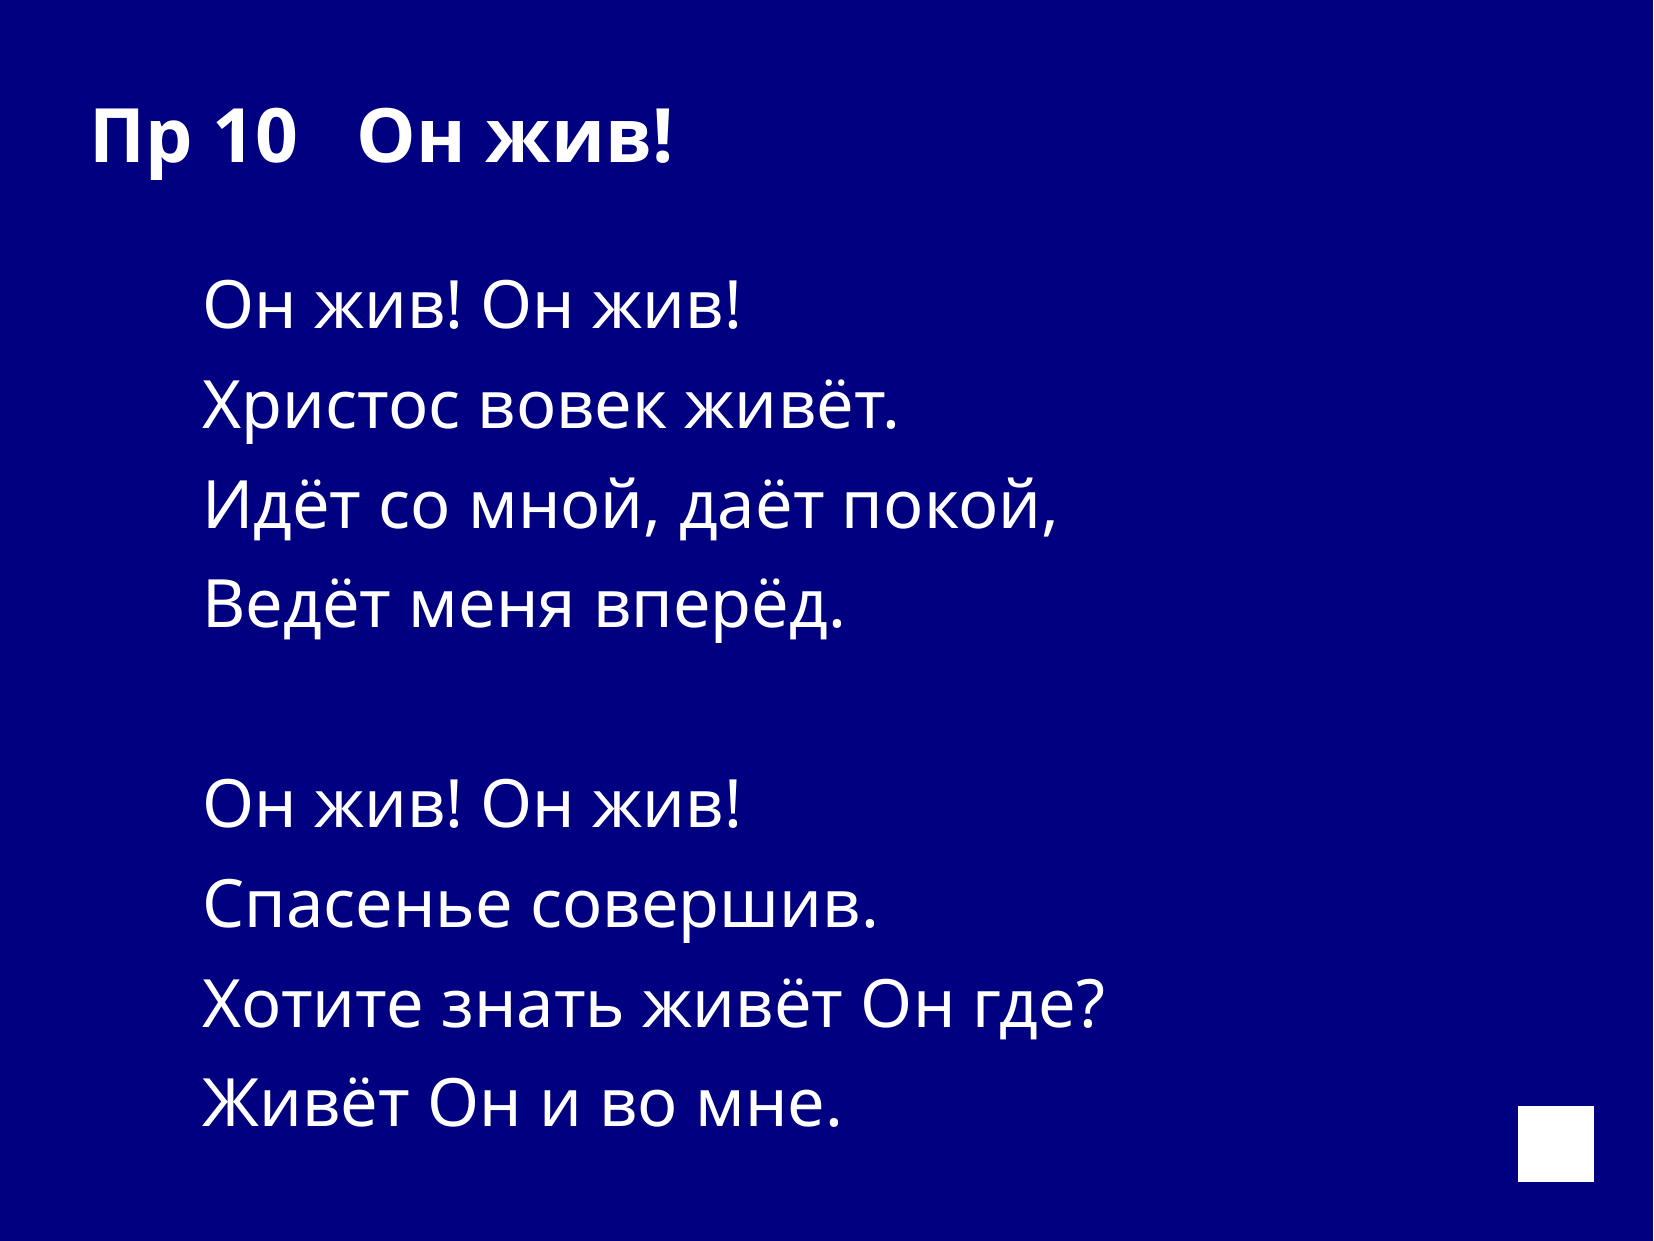

Пр 10 Он жив!
	Он жив! Он жив!
	Христос вовек живёт.
	Идёт со мной, даёт покой,
	Ведёт меня вперёд.
	Он жив! Он жив!
	Спасенье совершив.
	Хотите знать живёт Он где?
	Живёт Он и во мне.